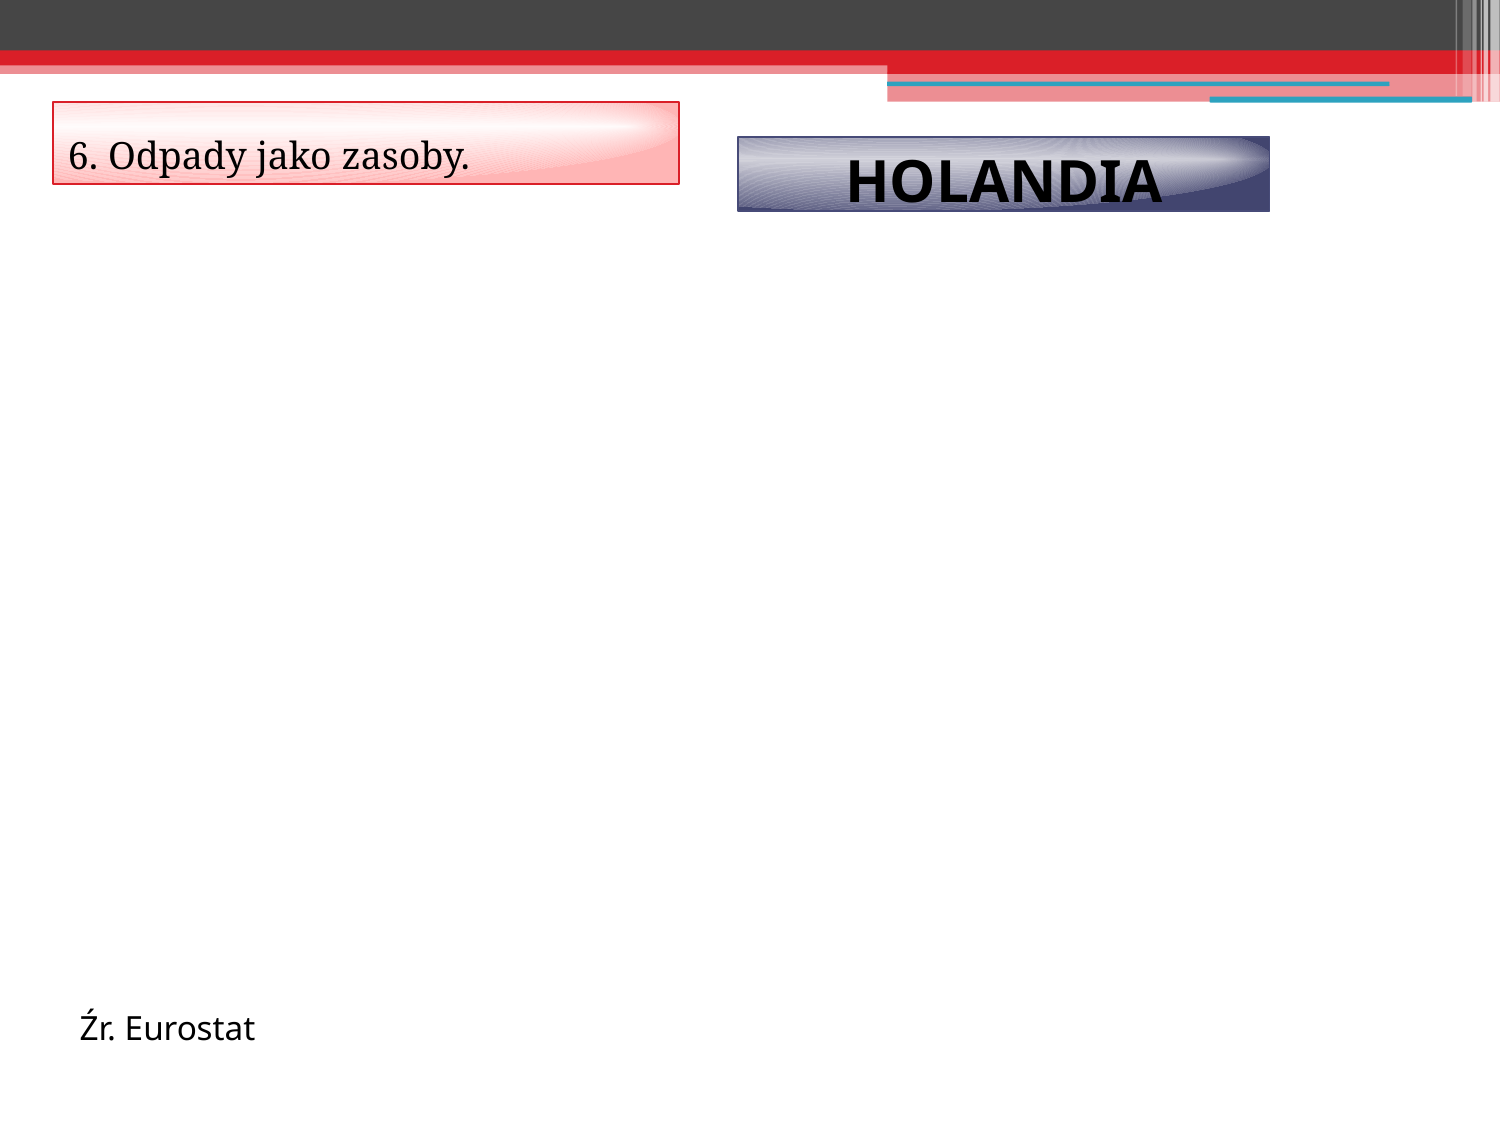

6. Odpady jako zasoby.
# HOLANDIA
40% termicznie przekształcane
2% masy odpadów jest deponowanych
26% kompostowanie
32% recykling
Źr. Eurostat